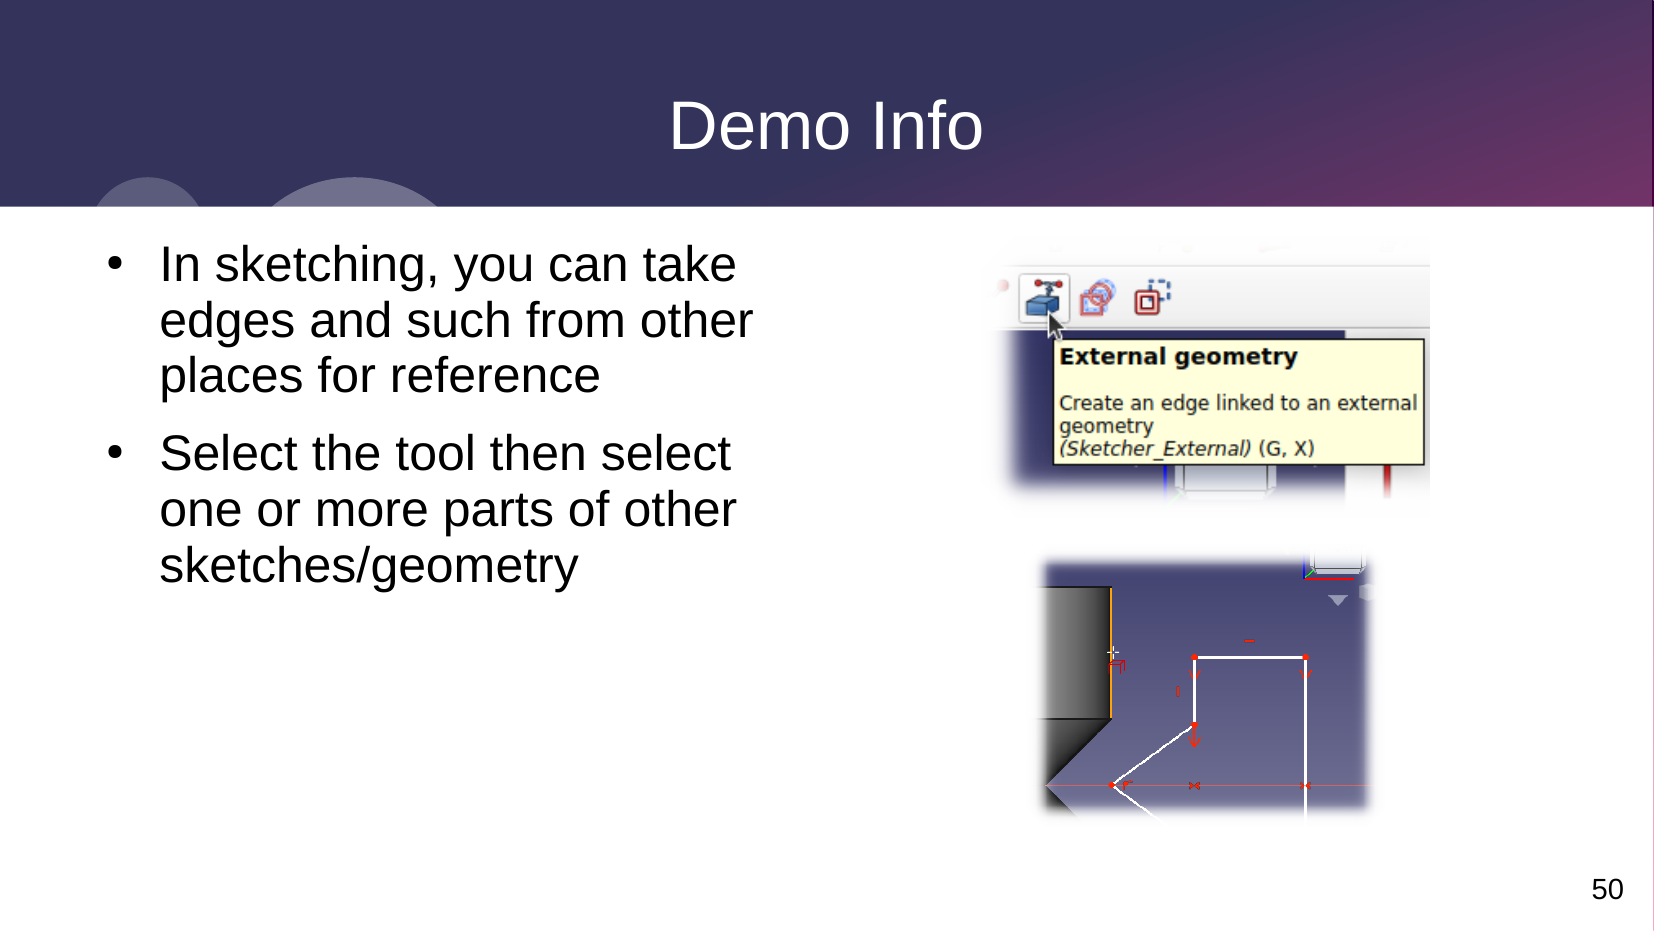

# Demo Info
In sketching, you can take edges and such from other places for reference
Select the tool then select one or more parts of other sketches/geometry